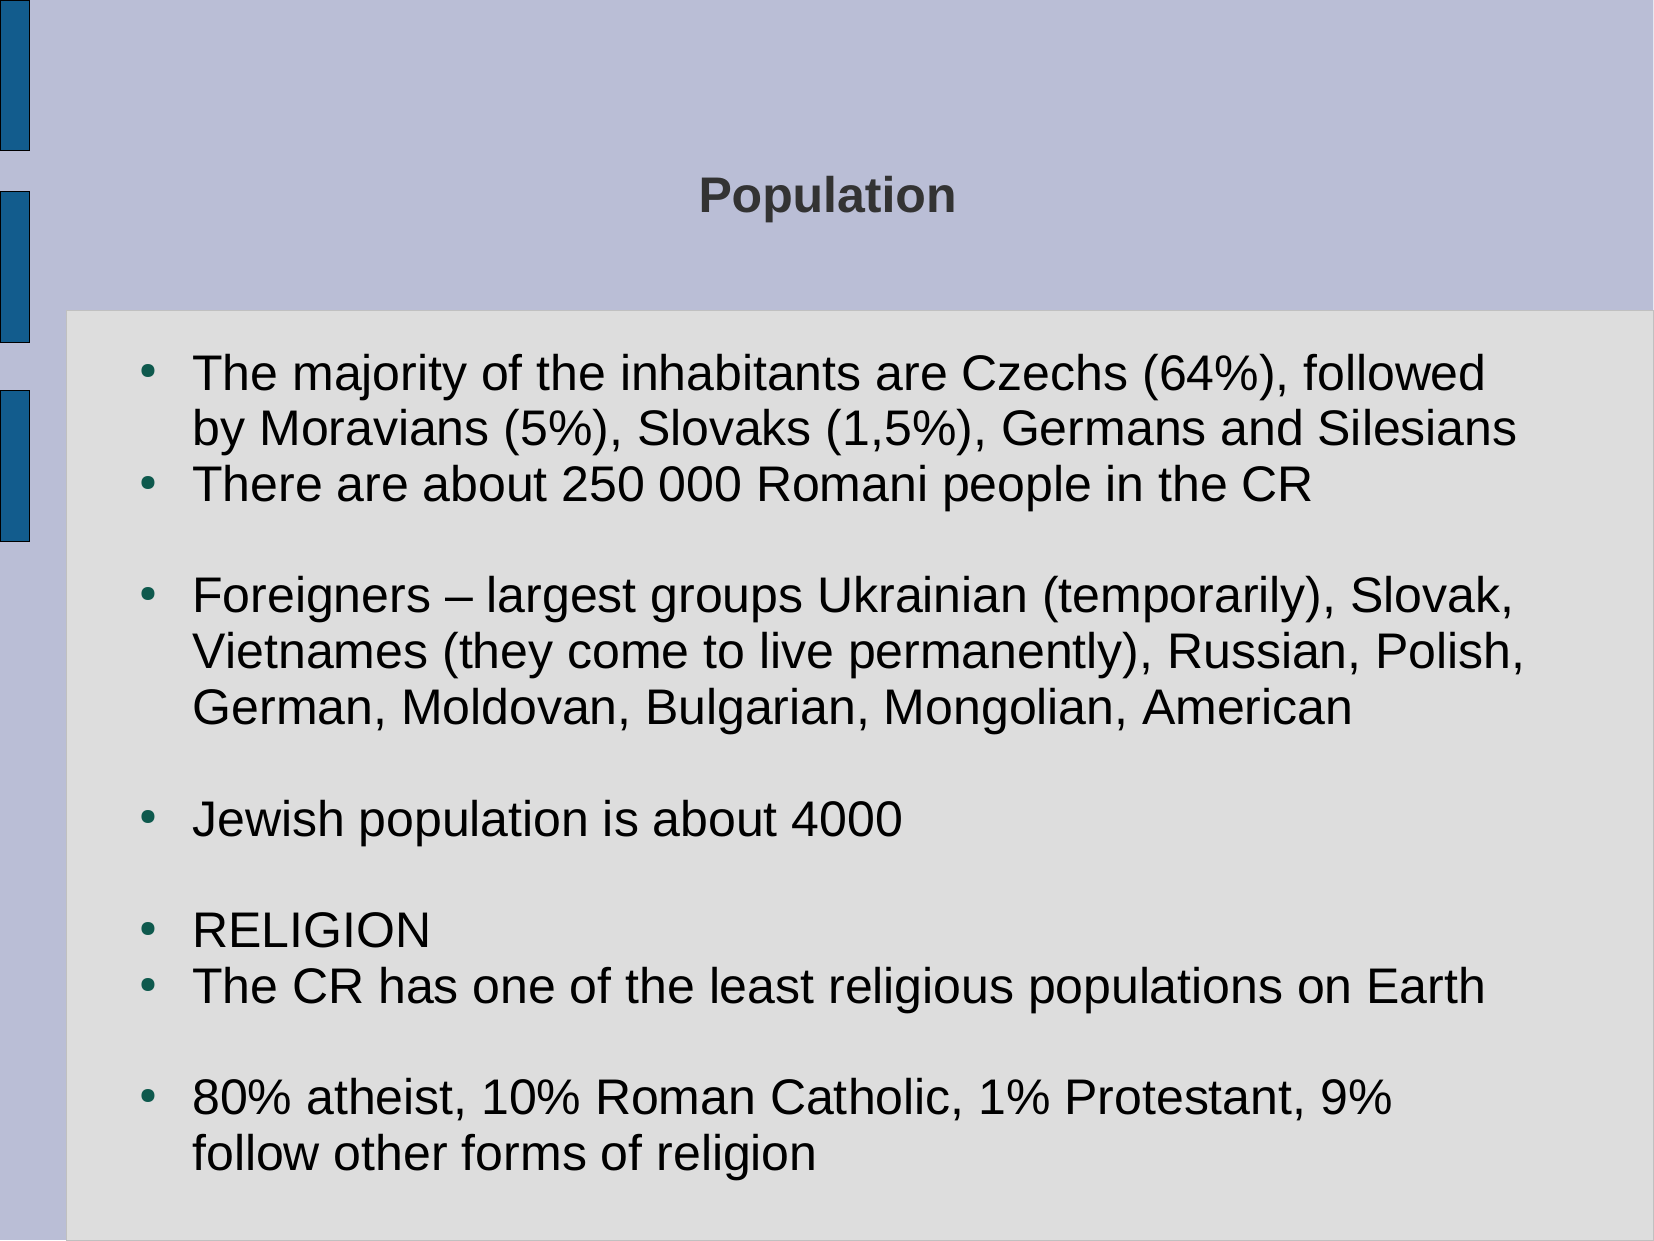

# Population
The majority of the inhabitants are Czechs (64%), followed by Moravians (5%), Slovaks (1,5%), Germans and Silesians
There are about 250 000 Romani people in the CR
Foreigners – largest groups Ukrainian (temporarily), Slovak, Vietnames (they come to live permanently), Russian, Polish, German, Moldovan, Bulgarian, Mongolian, American
Jewish population is about 4000
RELIGION
The CR has one of the least religious populations on Earth
80% atheist, 10% Roman Catholic, 1% Protestant, 9% follow other forms of religion